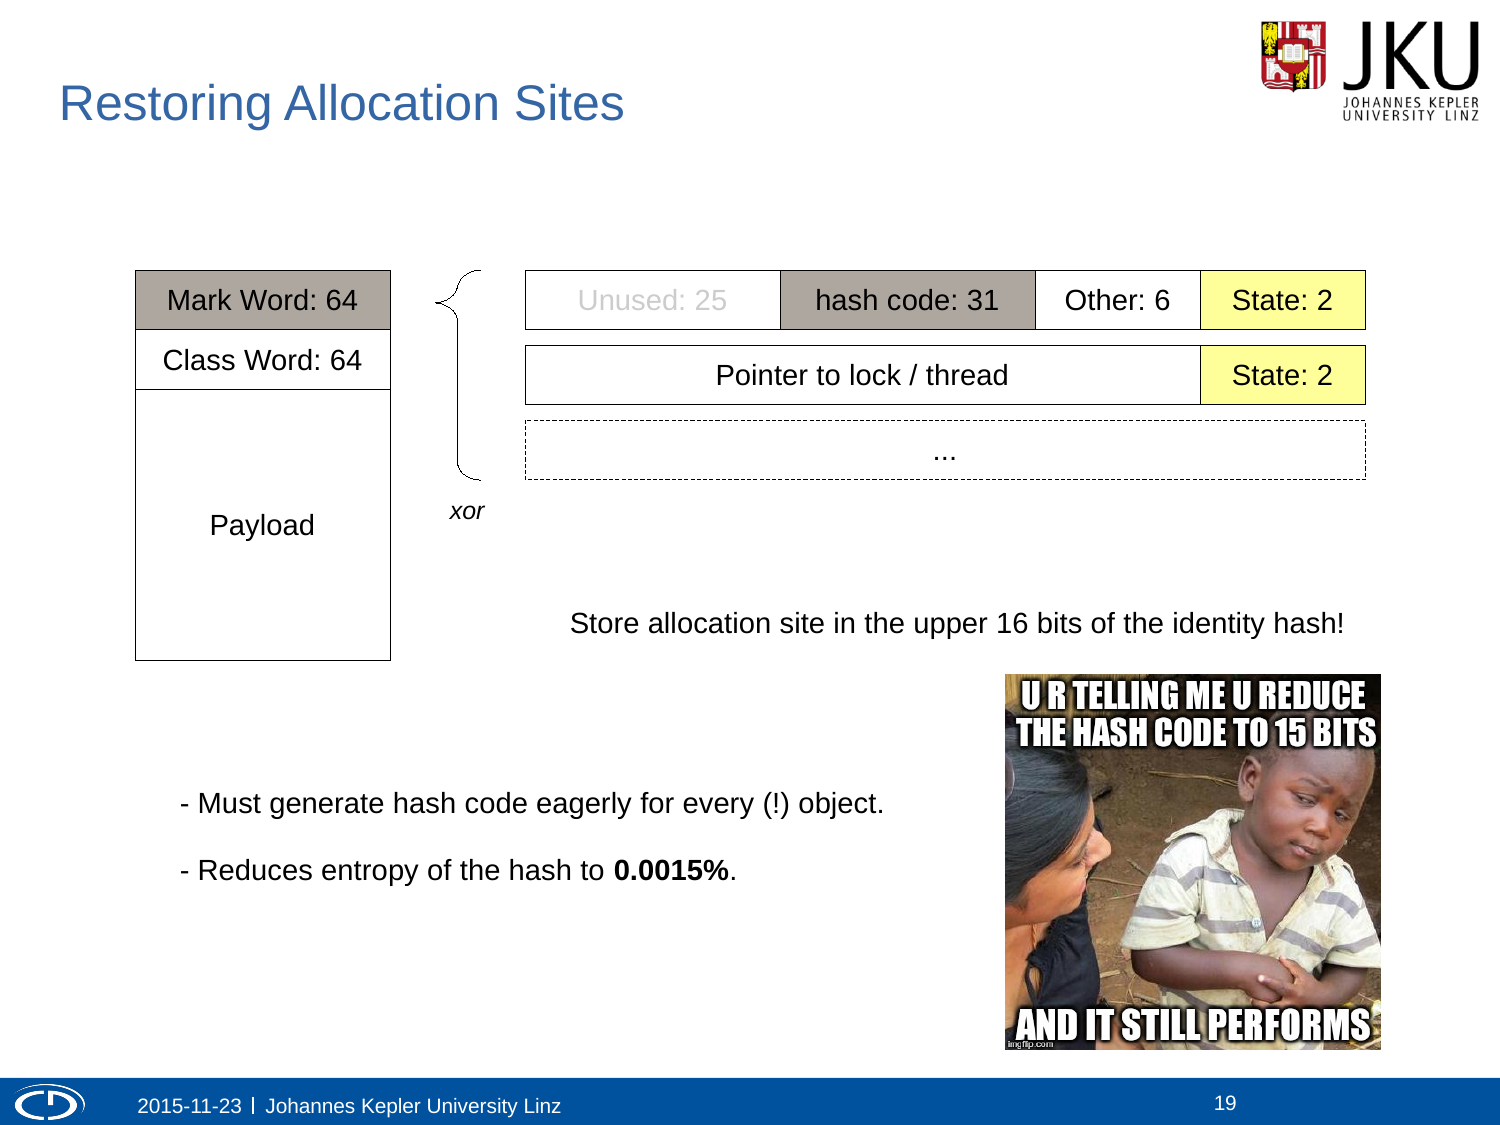

# Restoring Allocation Sites
Mark Word: 64
Unused: 25
hash code: 31
Other: 6
State: 2
Class Word: 64
Pointer to lock / thread
State: 2
Payload
...
xor
Store allocation site in the upper 16 bits of the identity hash!
- Must generate hash code eagerly for every (!) object.
- Reduces entropy of the hash to 0.0015%.
19